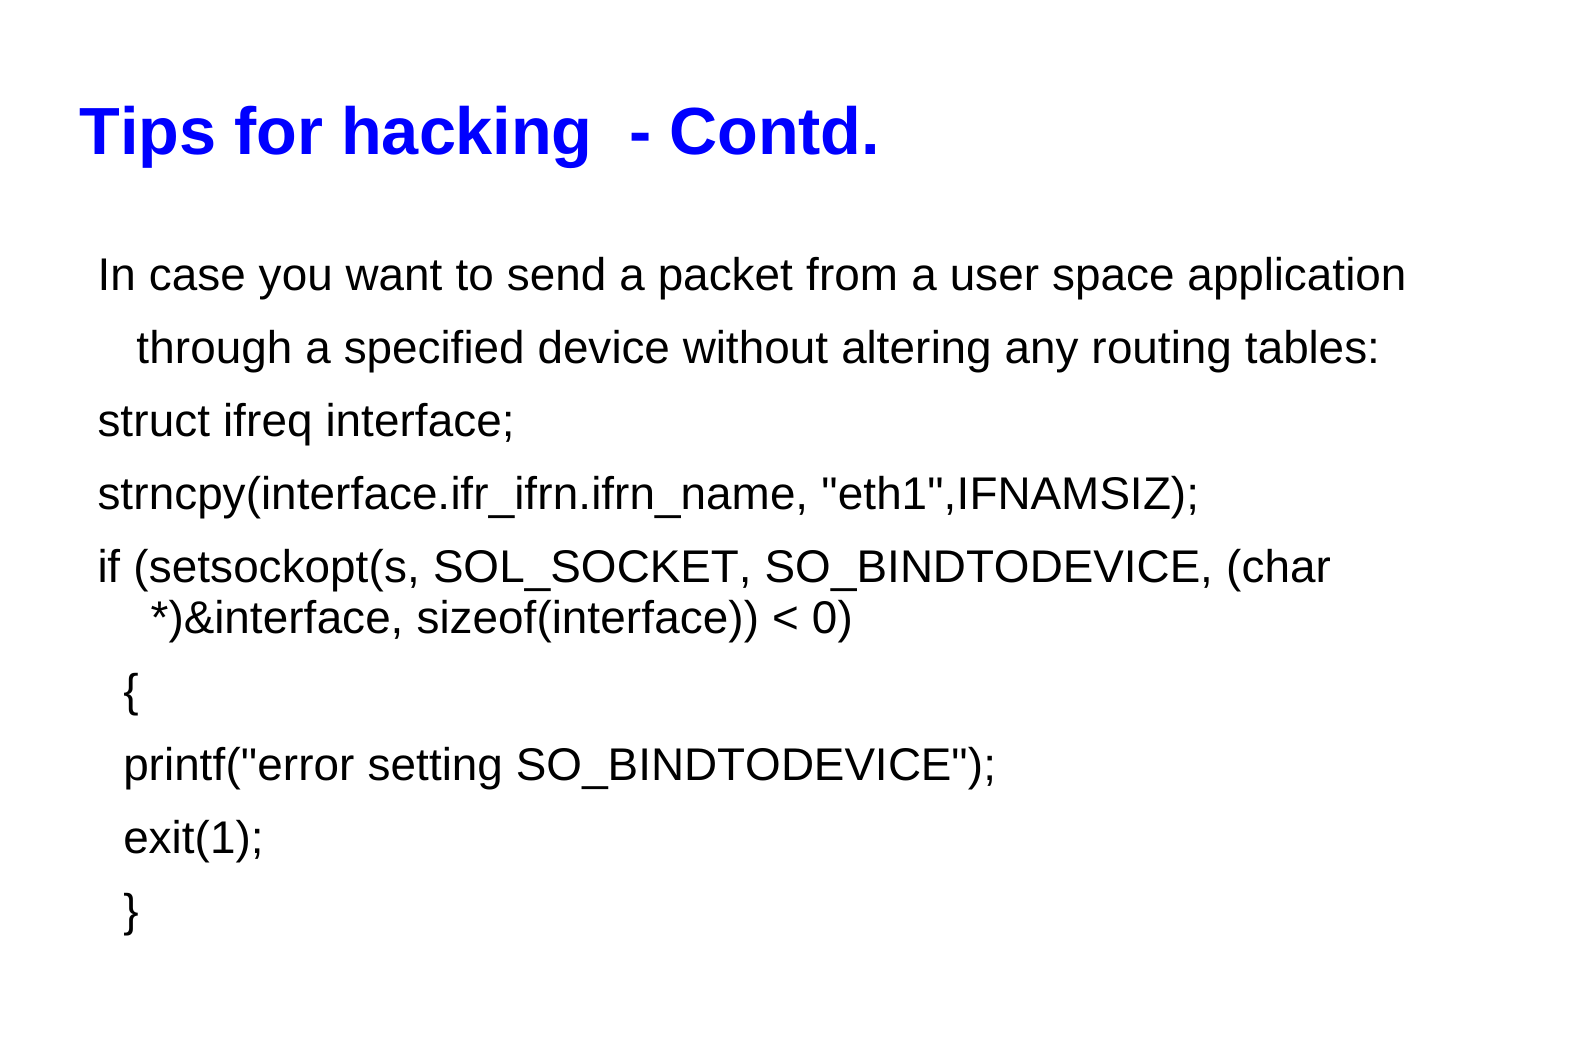

# Tips for hacking - Contd.
In case you want to send a packet from a user space application
 through a specified device without altering any routing tables:
struct ifreq interface;
strncpy(interface.ifr_ifrn.ifrn_name, "eth1",IFNAMSIZ);
if (setsockopt(s, SOL_SOCKET, SO_BINDTODEVICE, (char *)&interface, sizeof(interface)) < 0)
 {
 printf("error setting SO_BINDTODEVICE");
 exit(1);
 }